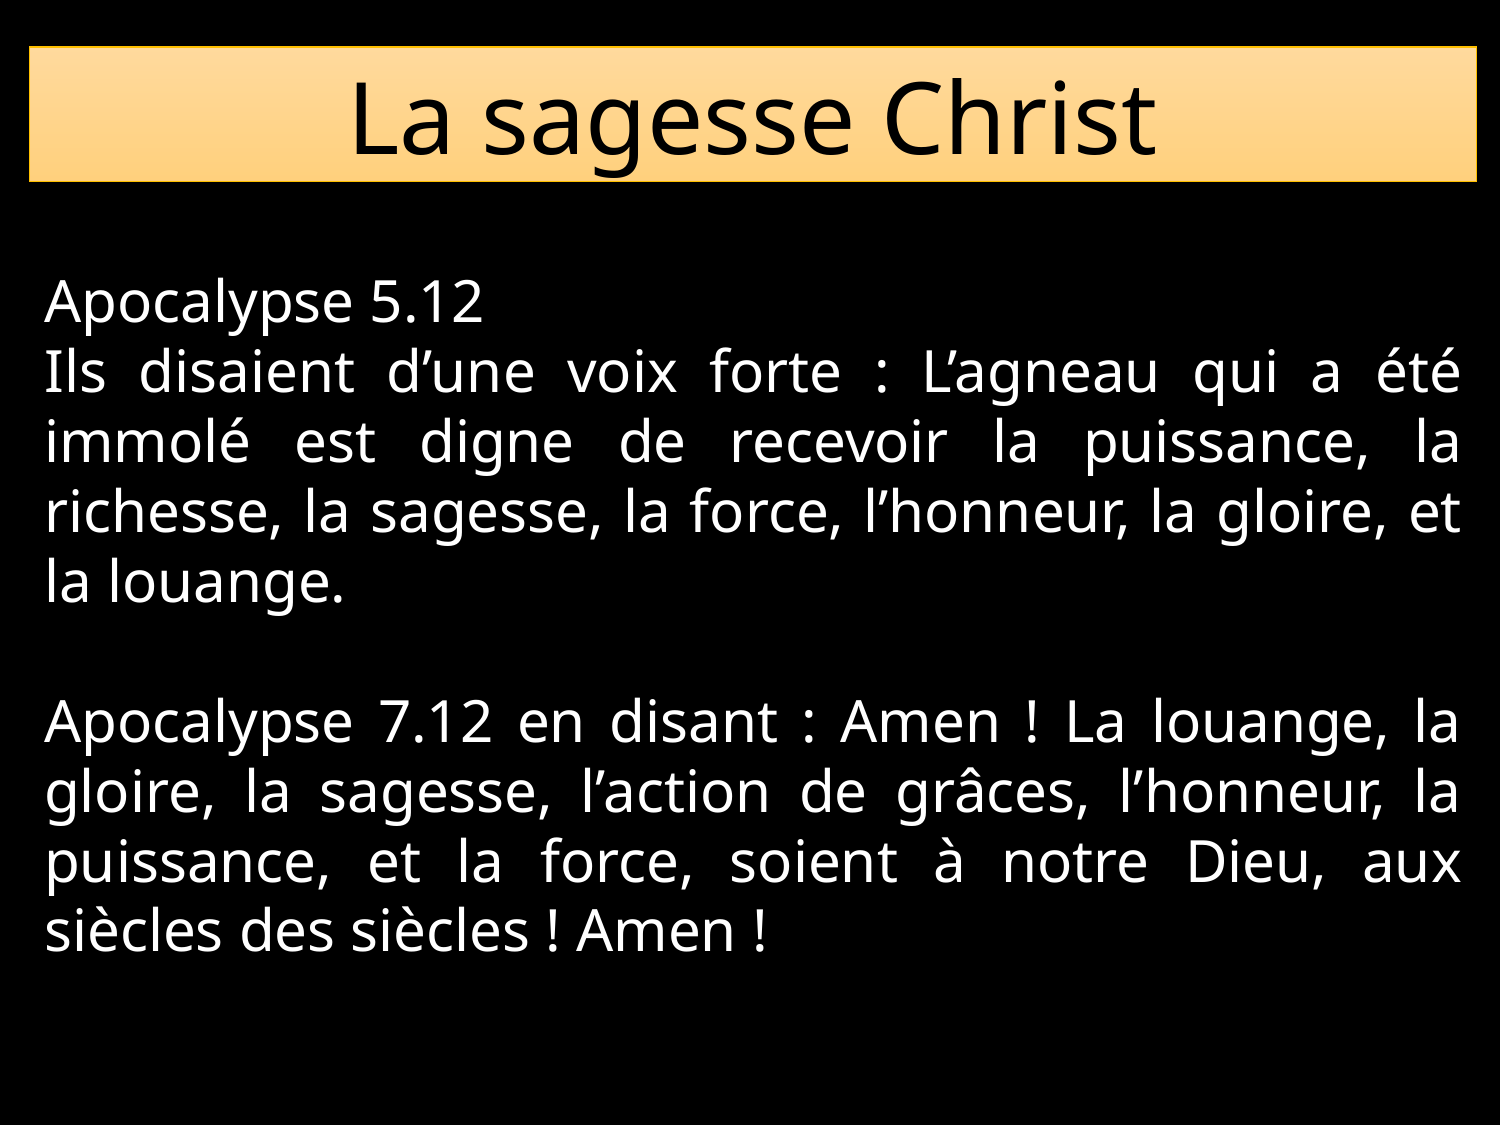

La sagesse Christ
Apocalypse 5.12
Ils disaient d’une voix forte : L’agneau qui a été immolé est digne de recevoir la puissance, la richesse, la sagesse, la force, l’honneur, la gloire, et la louange.
Apocalypse 7.12 en disant : Amen ! La louange, la gloire, la sagesse, l’action de grâces, l’honneur, la puissance, et la force, soient à notre Dieu, aux siècles des siècles ! Amen !